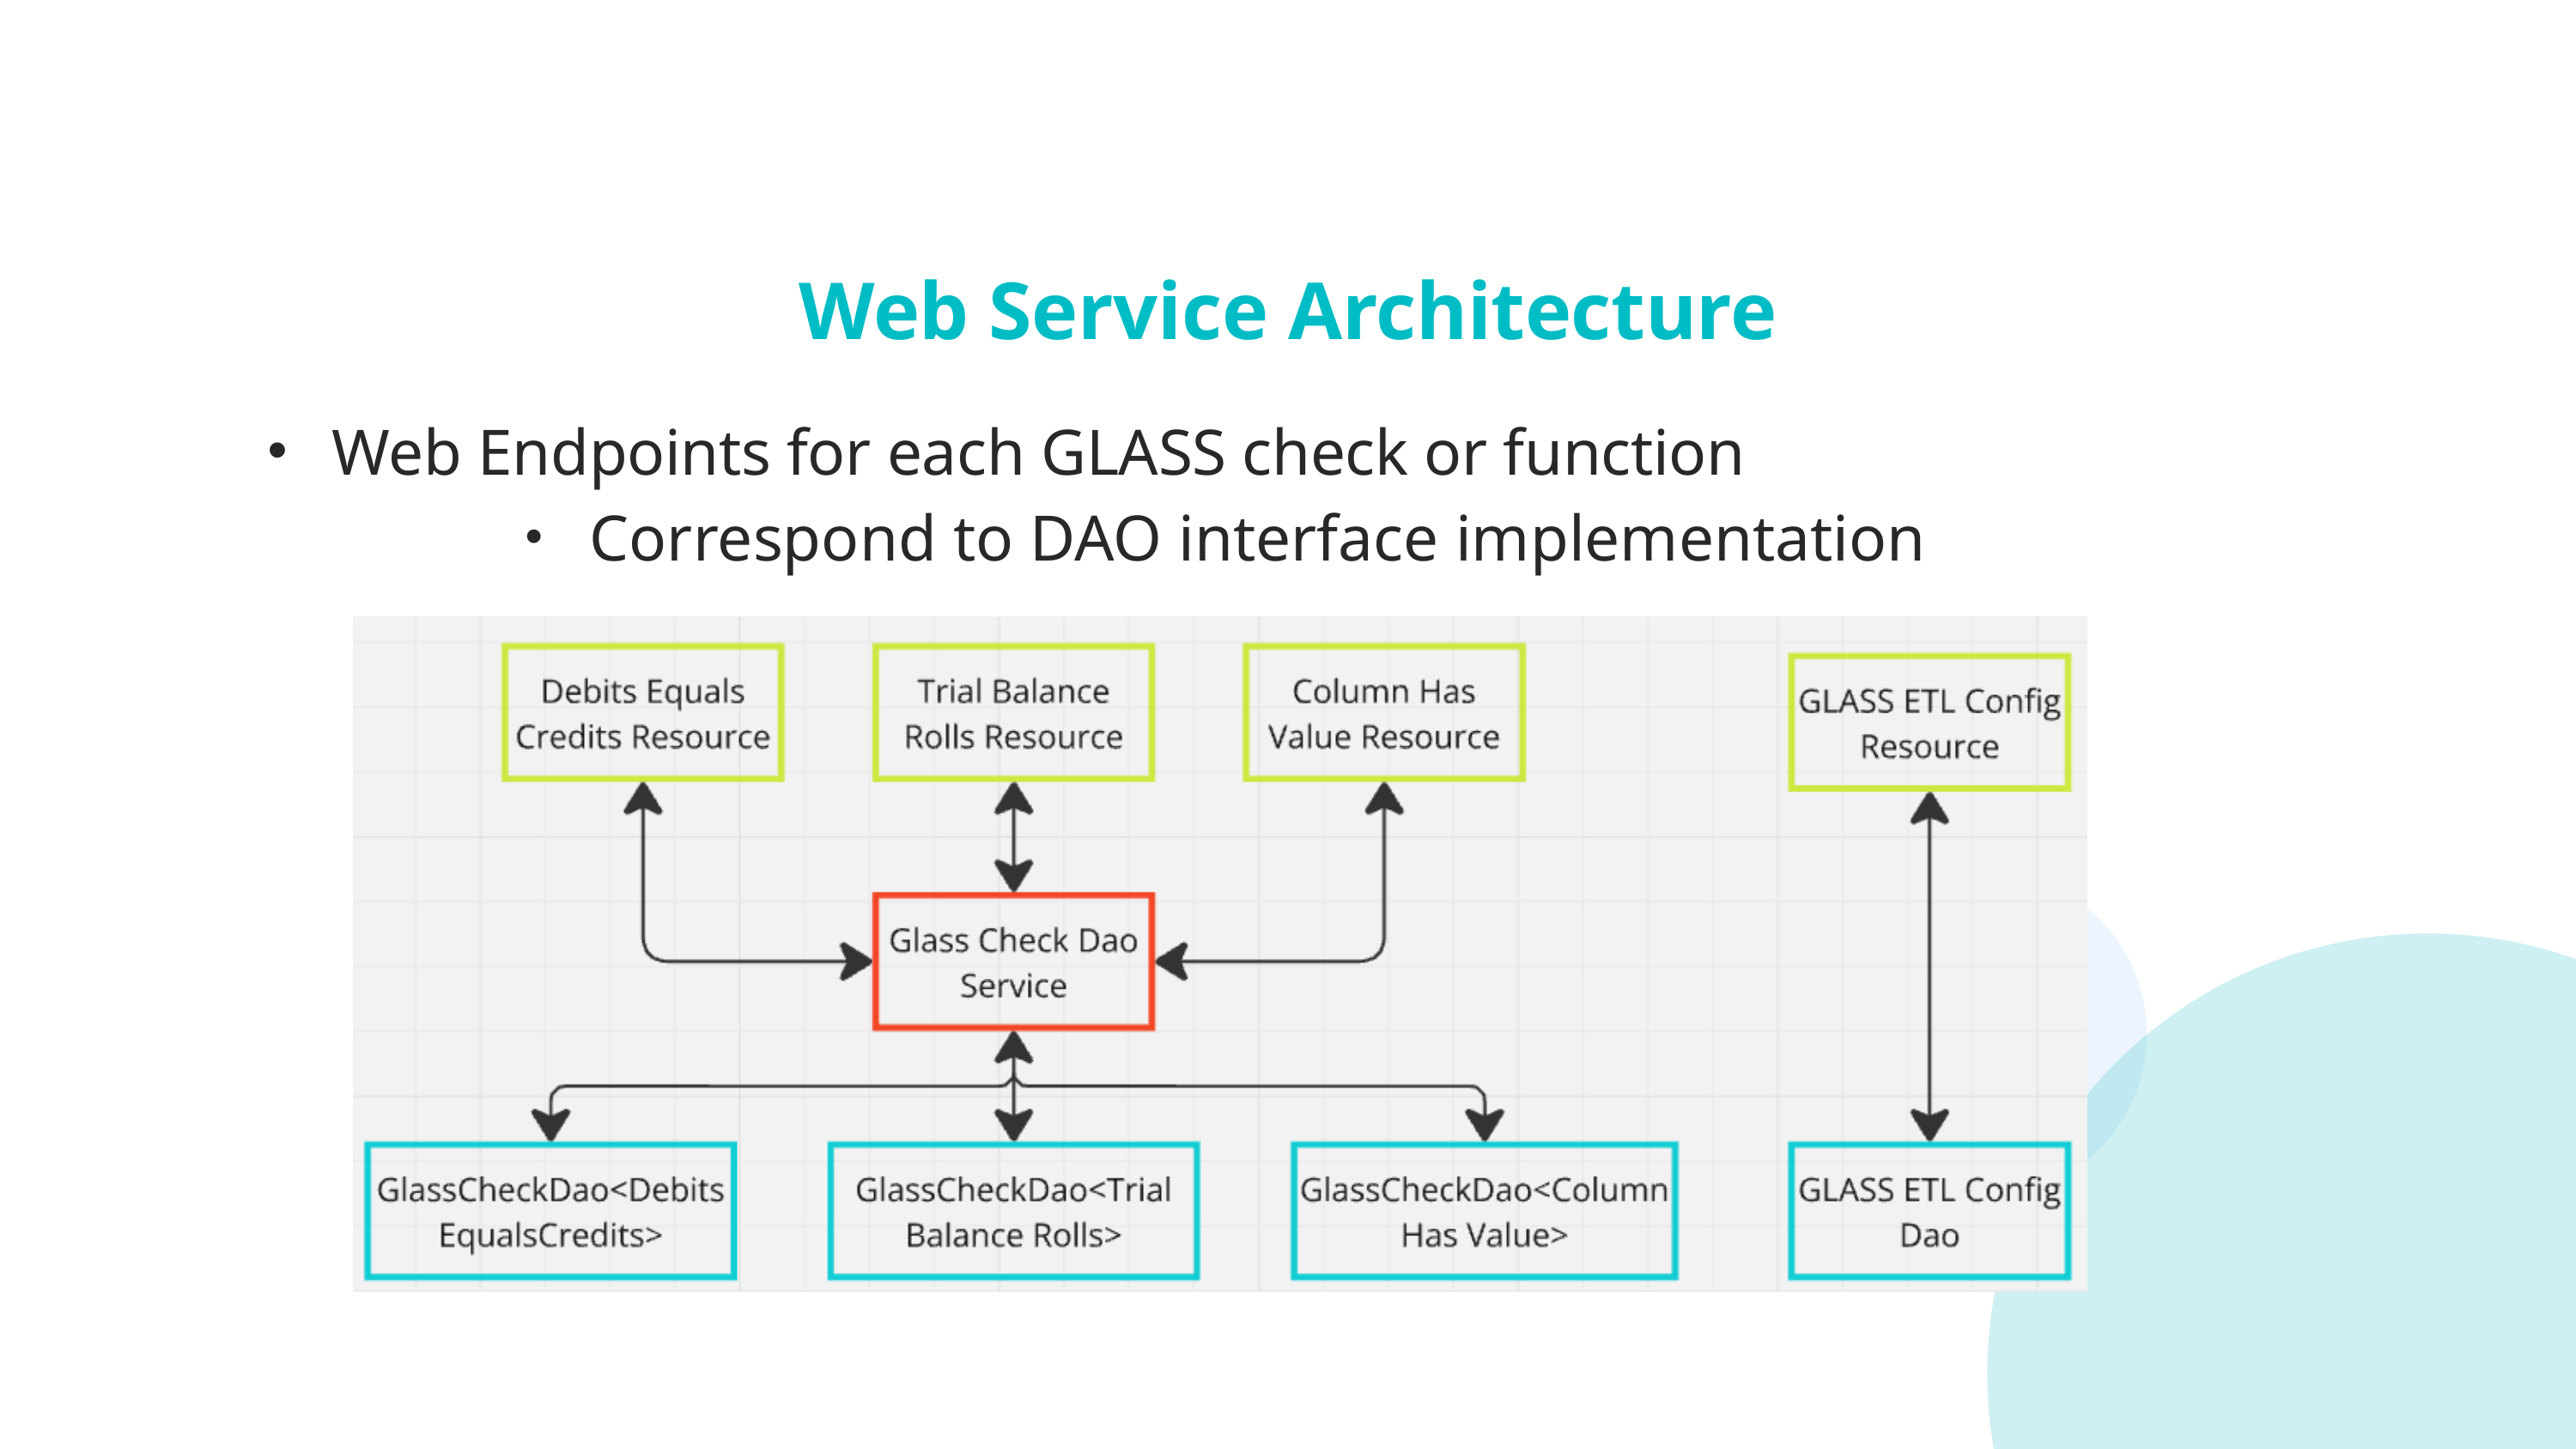

# Web Service Architecture
Web Endpoints for each GLASS check or function
Correspond to DAO interface implementation